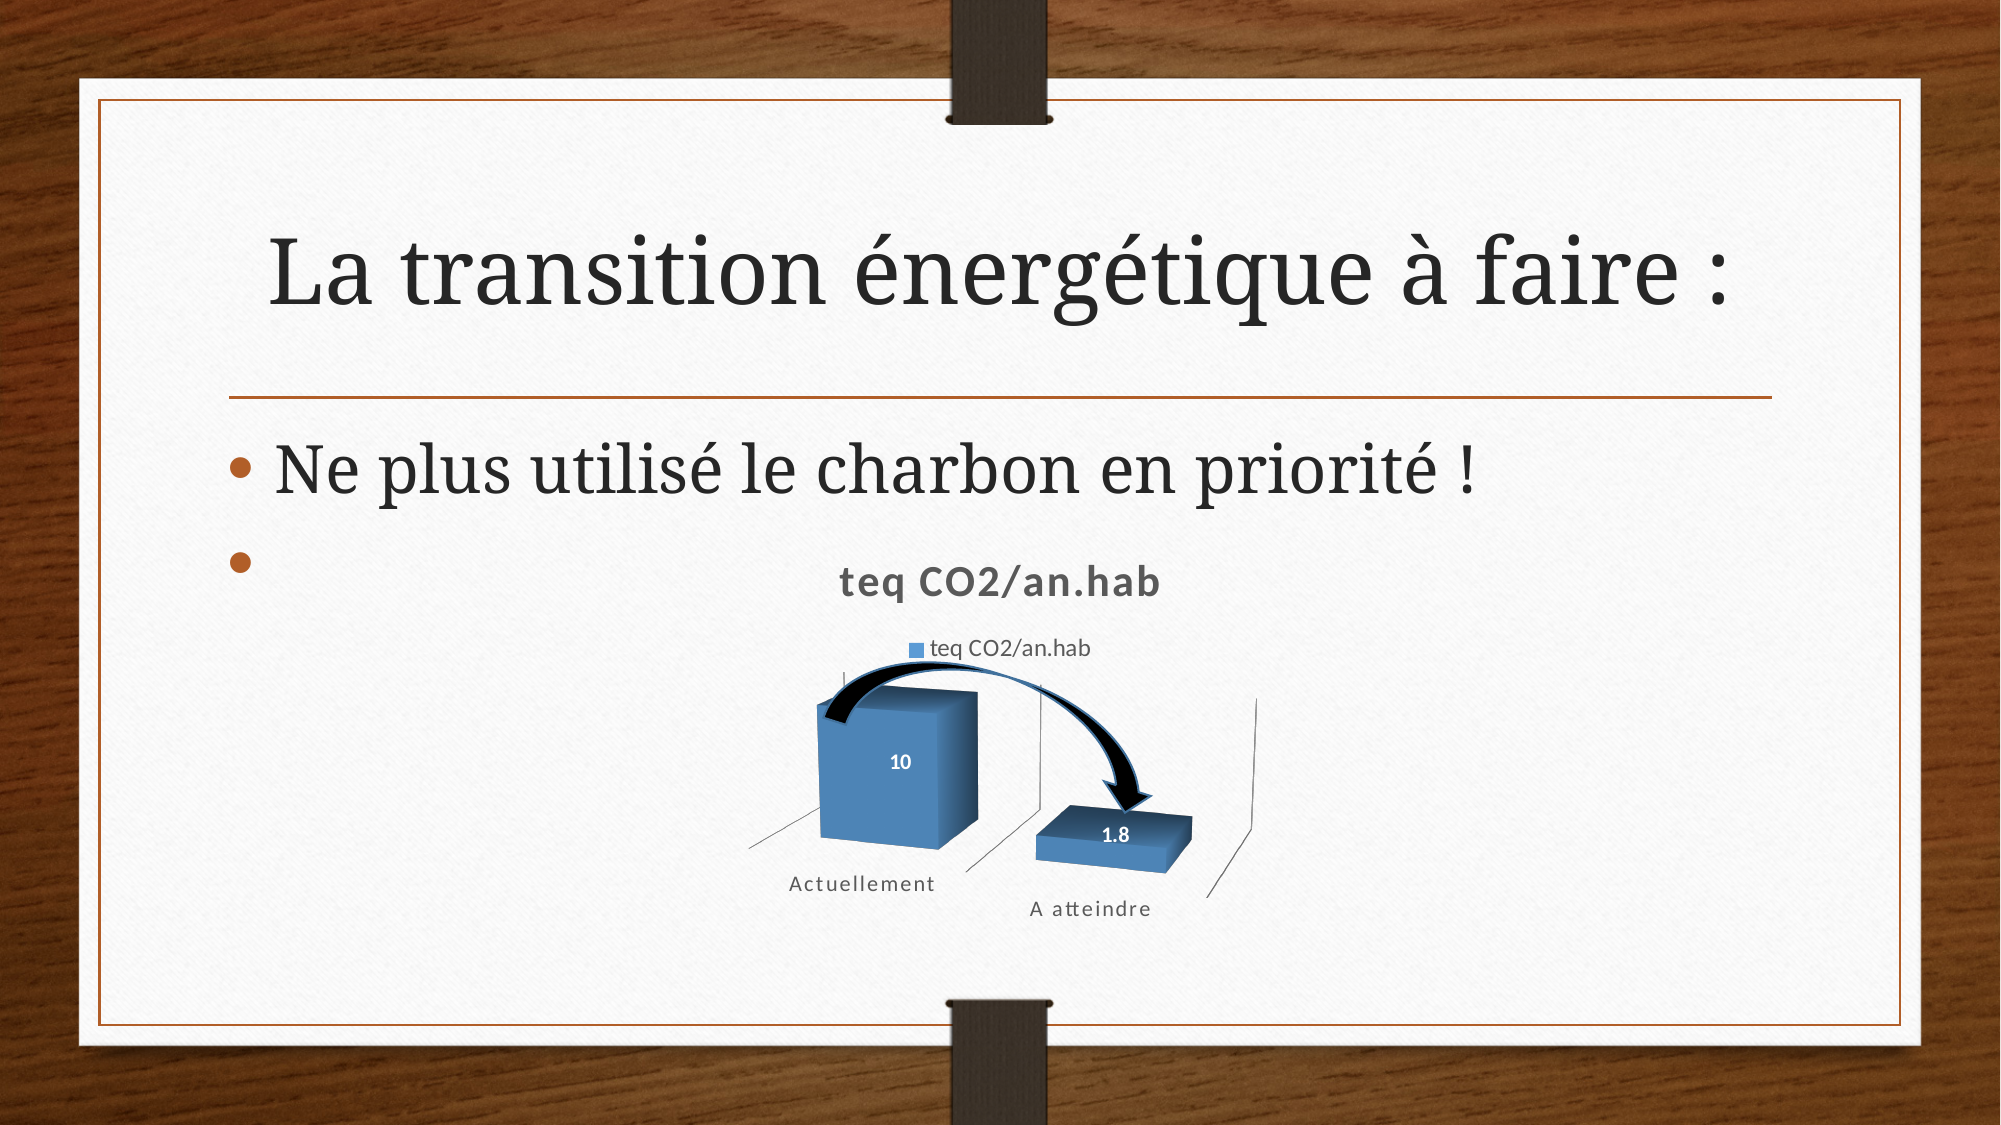

# La transition énergétique à faire :
Ne plus utilisé le charbon en priorité !
[unsupported chart]